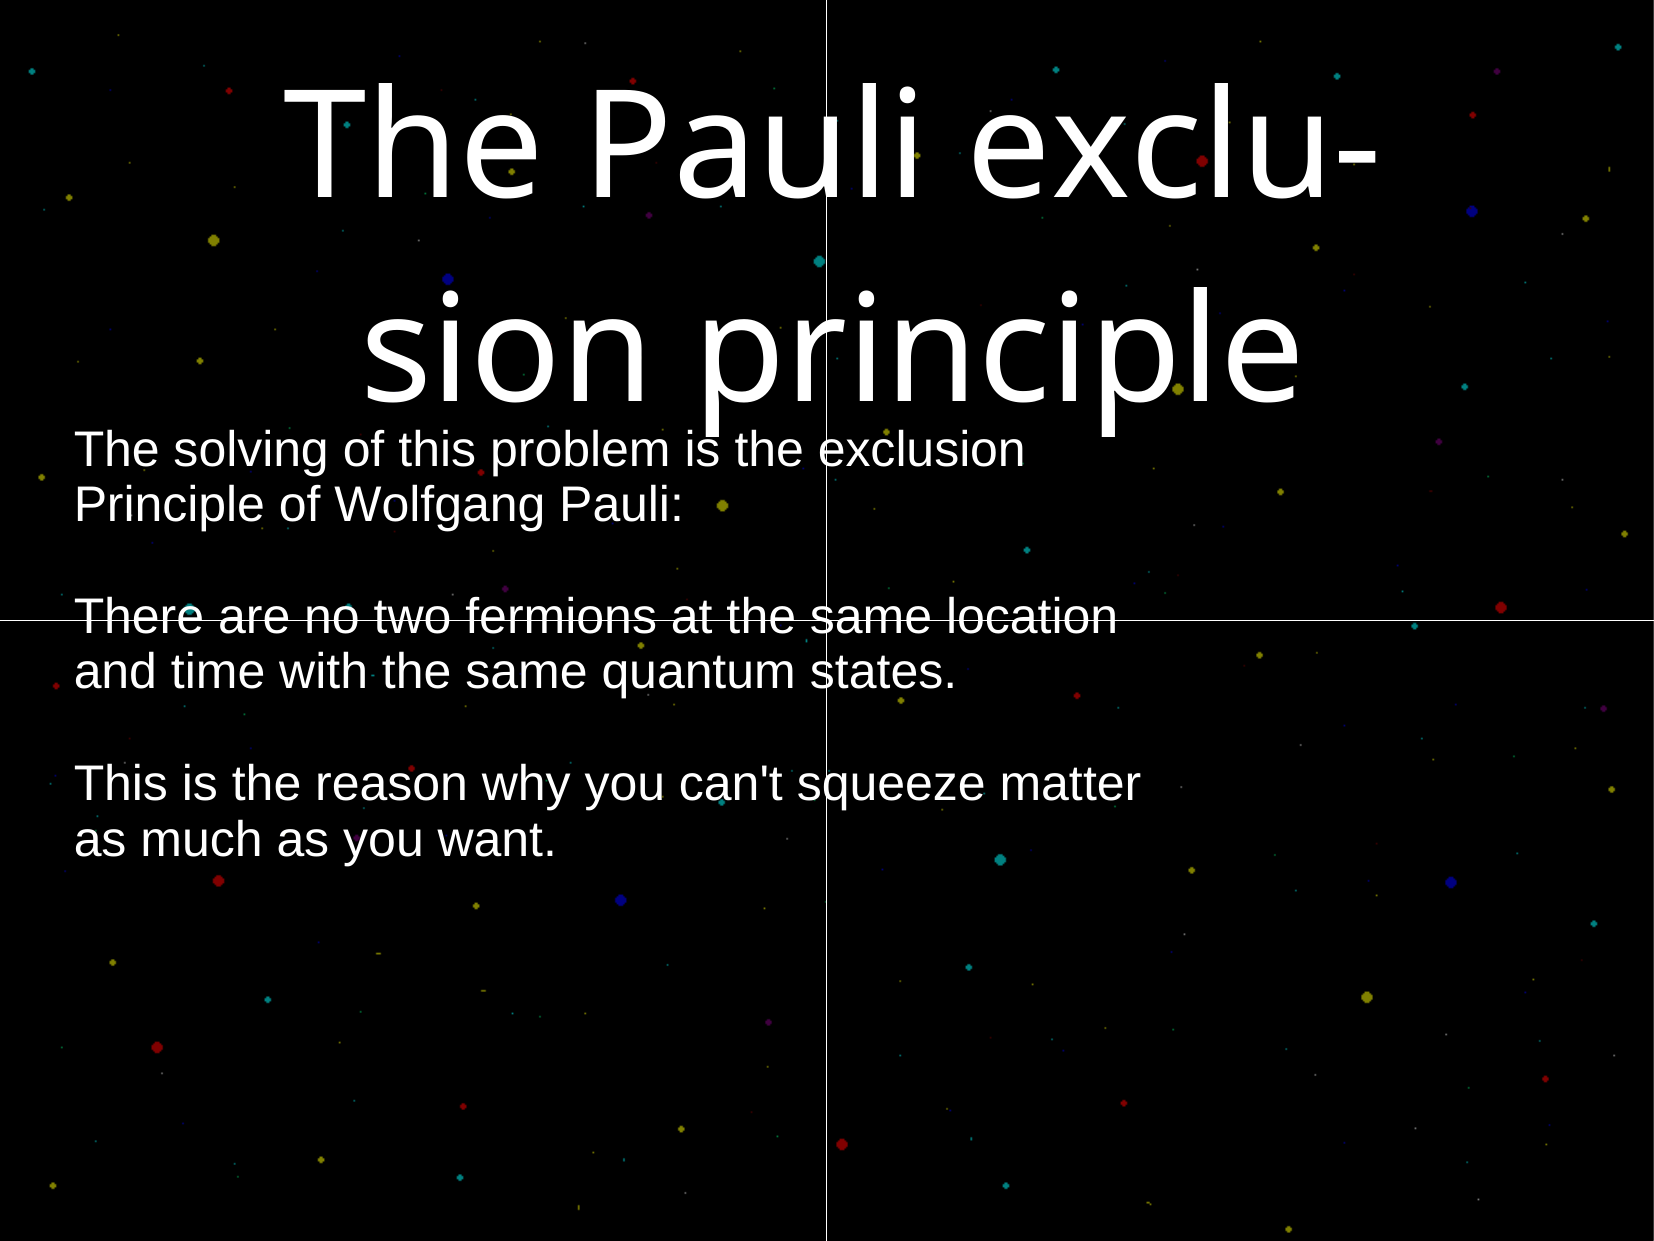

The Pauli exclu-
sion principle
The solving of this problem is the exclusion Principle of Wolfgang Pauli:
There are no two fermions at the same location and time with the same quantum states.
This is the reason why you can't squeeze matter as much as you want.